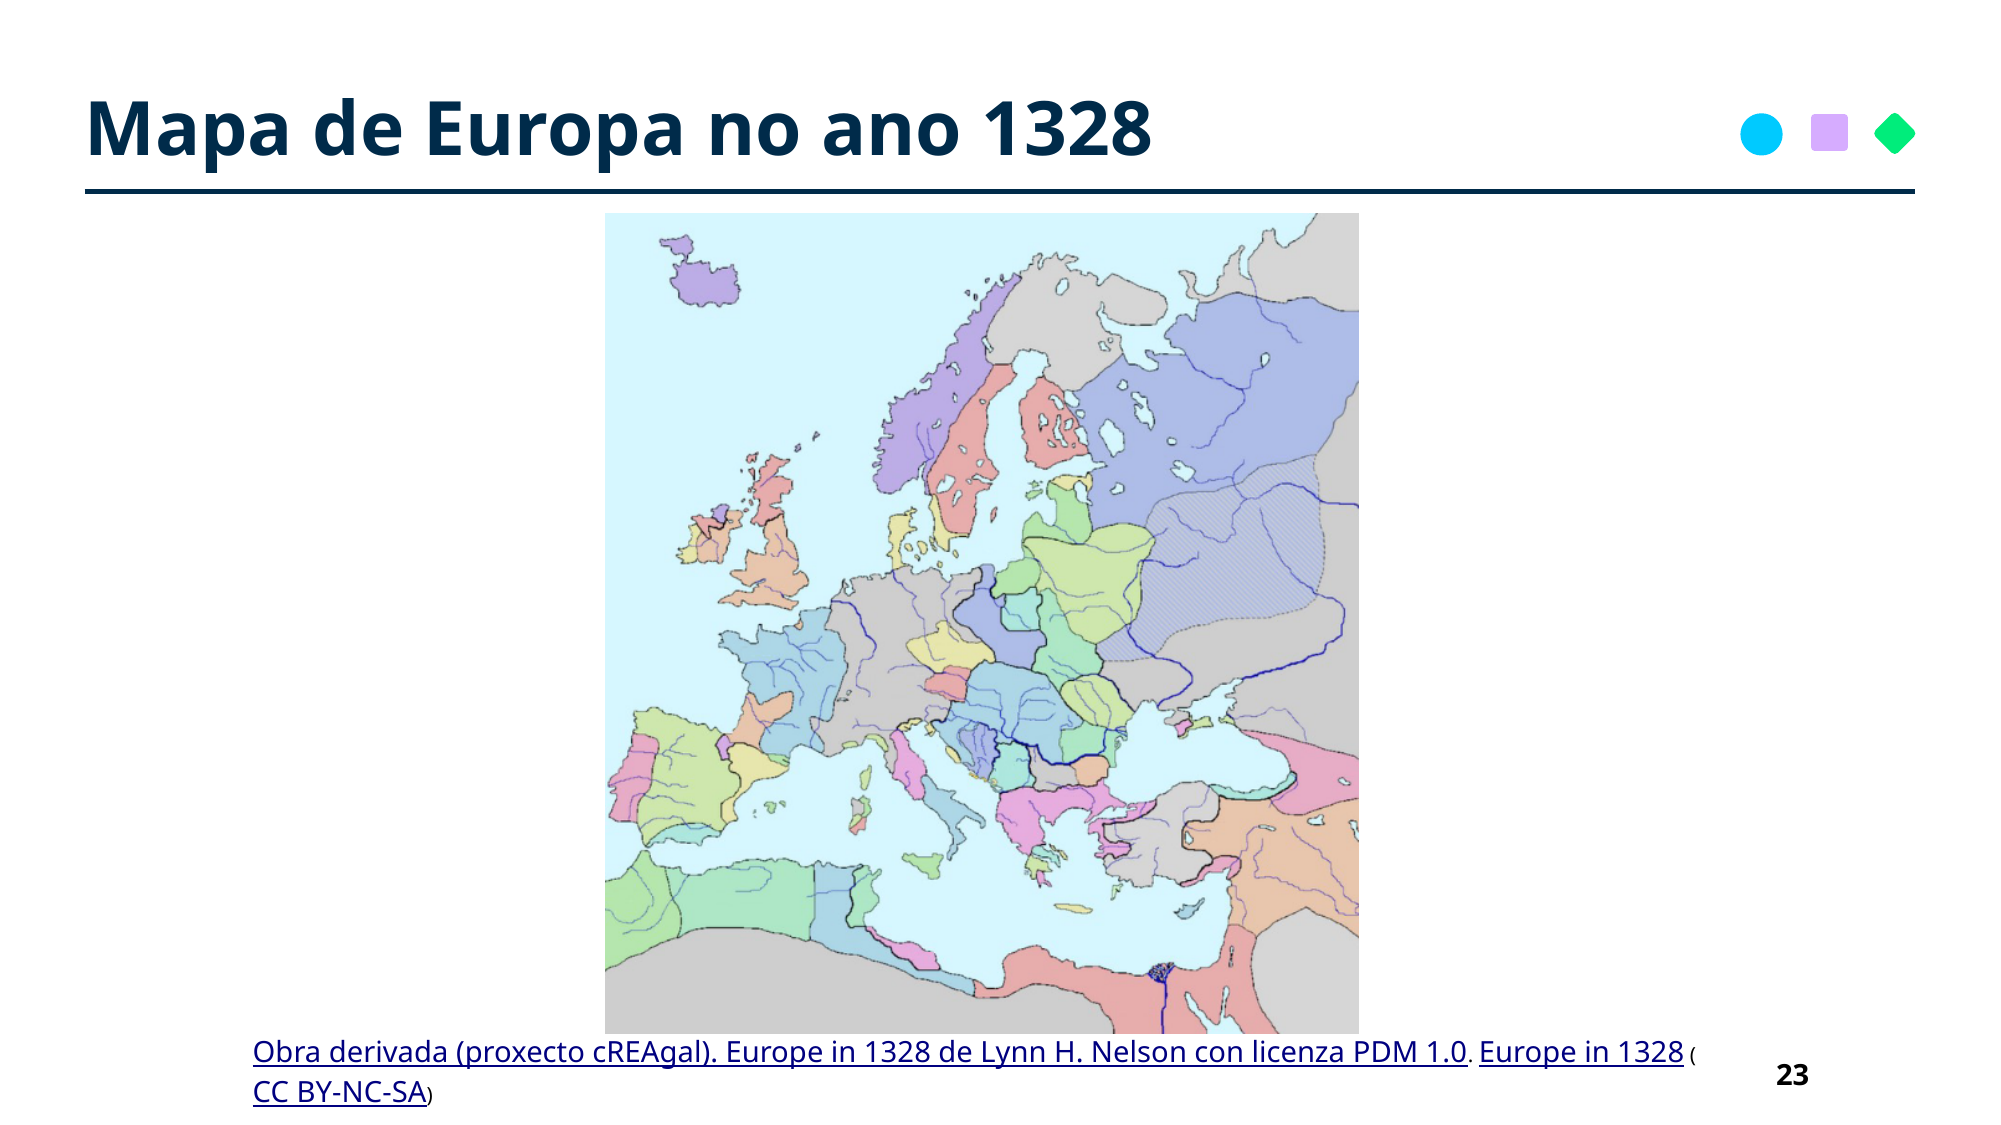

# Mapa de Europa no ano 1328
Obra derivada (proxecto cREAgal). Europe in 1328 de Lynn H. Nelson con licenza PDM 1.0. Europe in 1328 (CC BY-NC-SA)